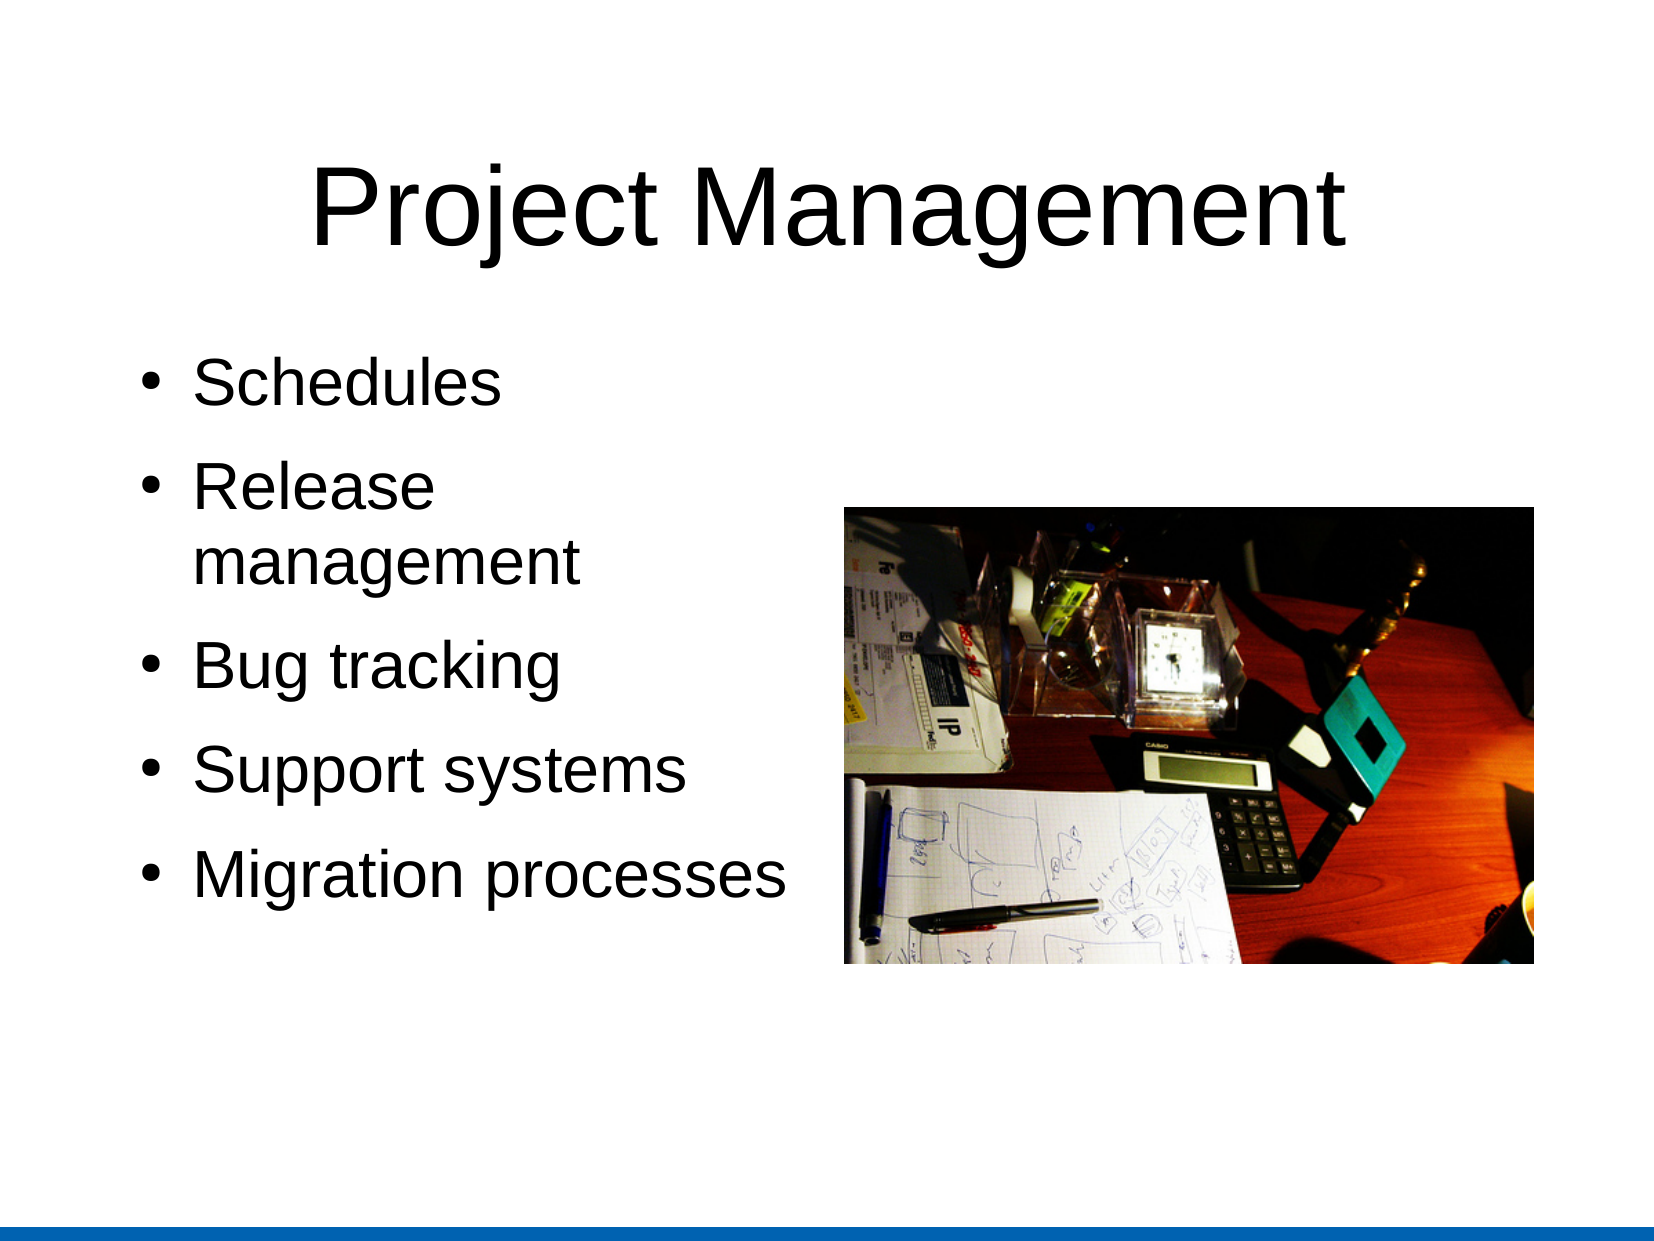

# Project Management
Schedules
Release management
Bug tracking
Support systems
Migration processes